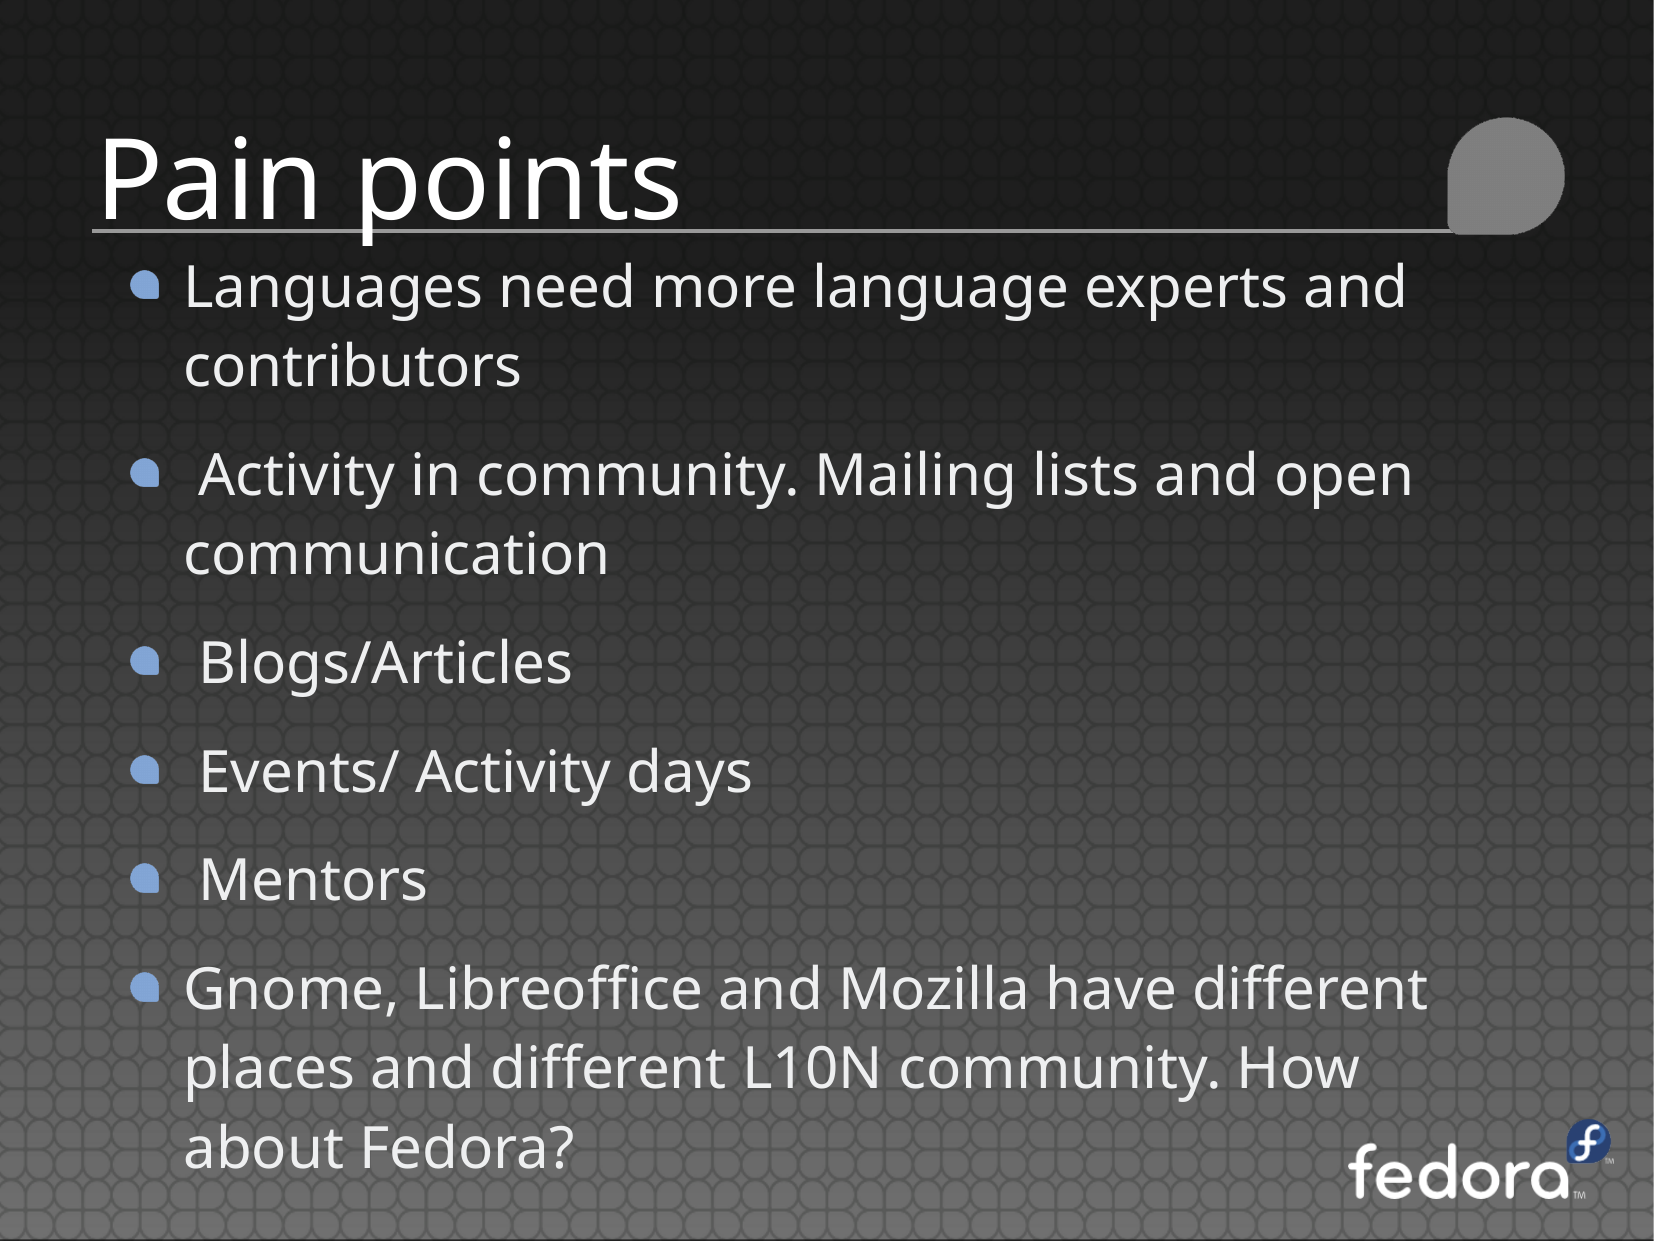

Pain points
# Languages need more language experts and contributors
 Activity in community. Mailing lists and open communication
 Blogs/Articles
 Events/ Activity days
 Mentors
Gnome, Libreoffice and Mozilla have different places and different L10N community. How about Fedora?